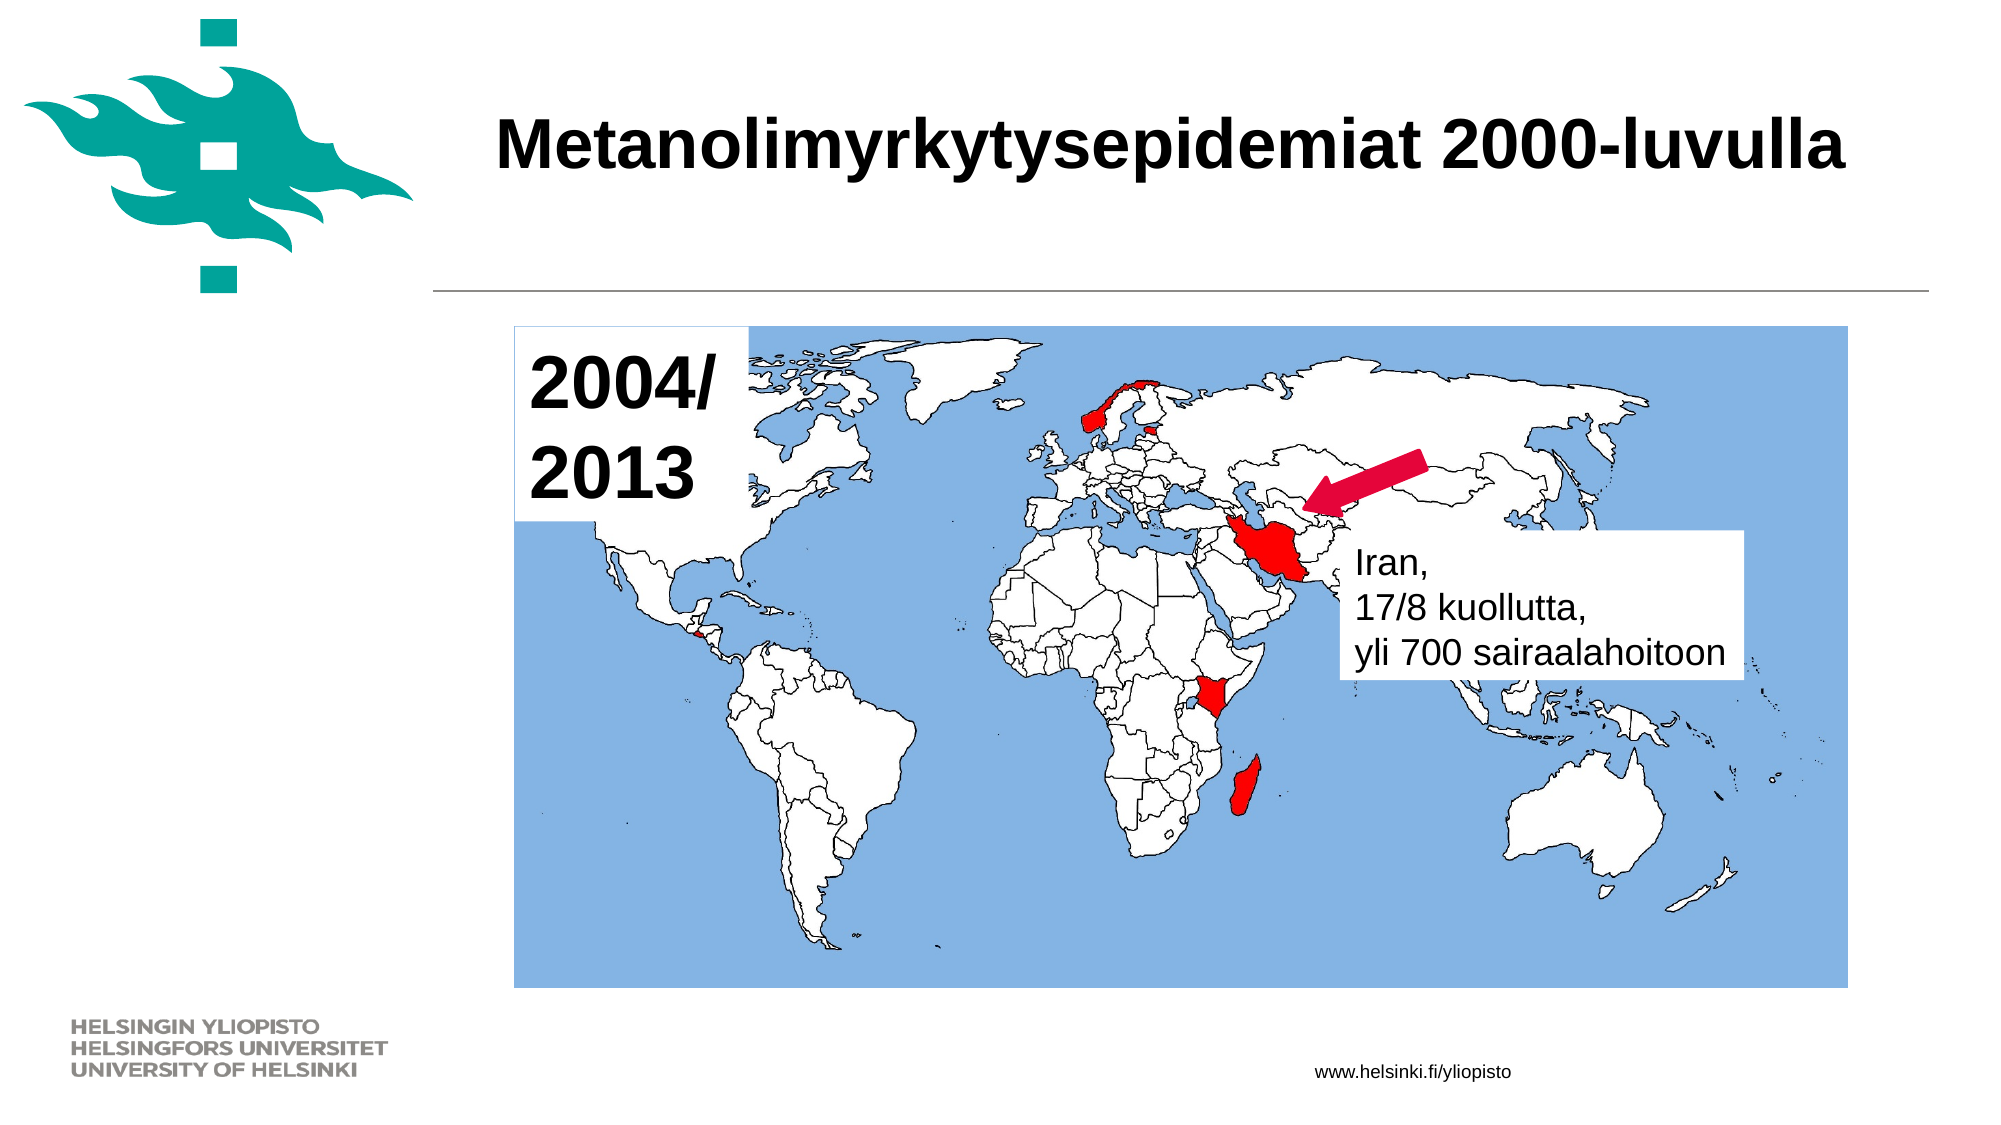

# Metanolimyrkytysepidemiat 2000-luvulla
2004/2013
Iran,
17/8 kuollutta,
yli 700 sairaalahoitoon